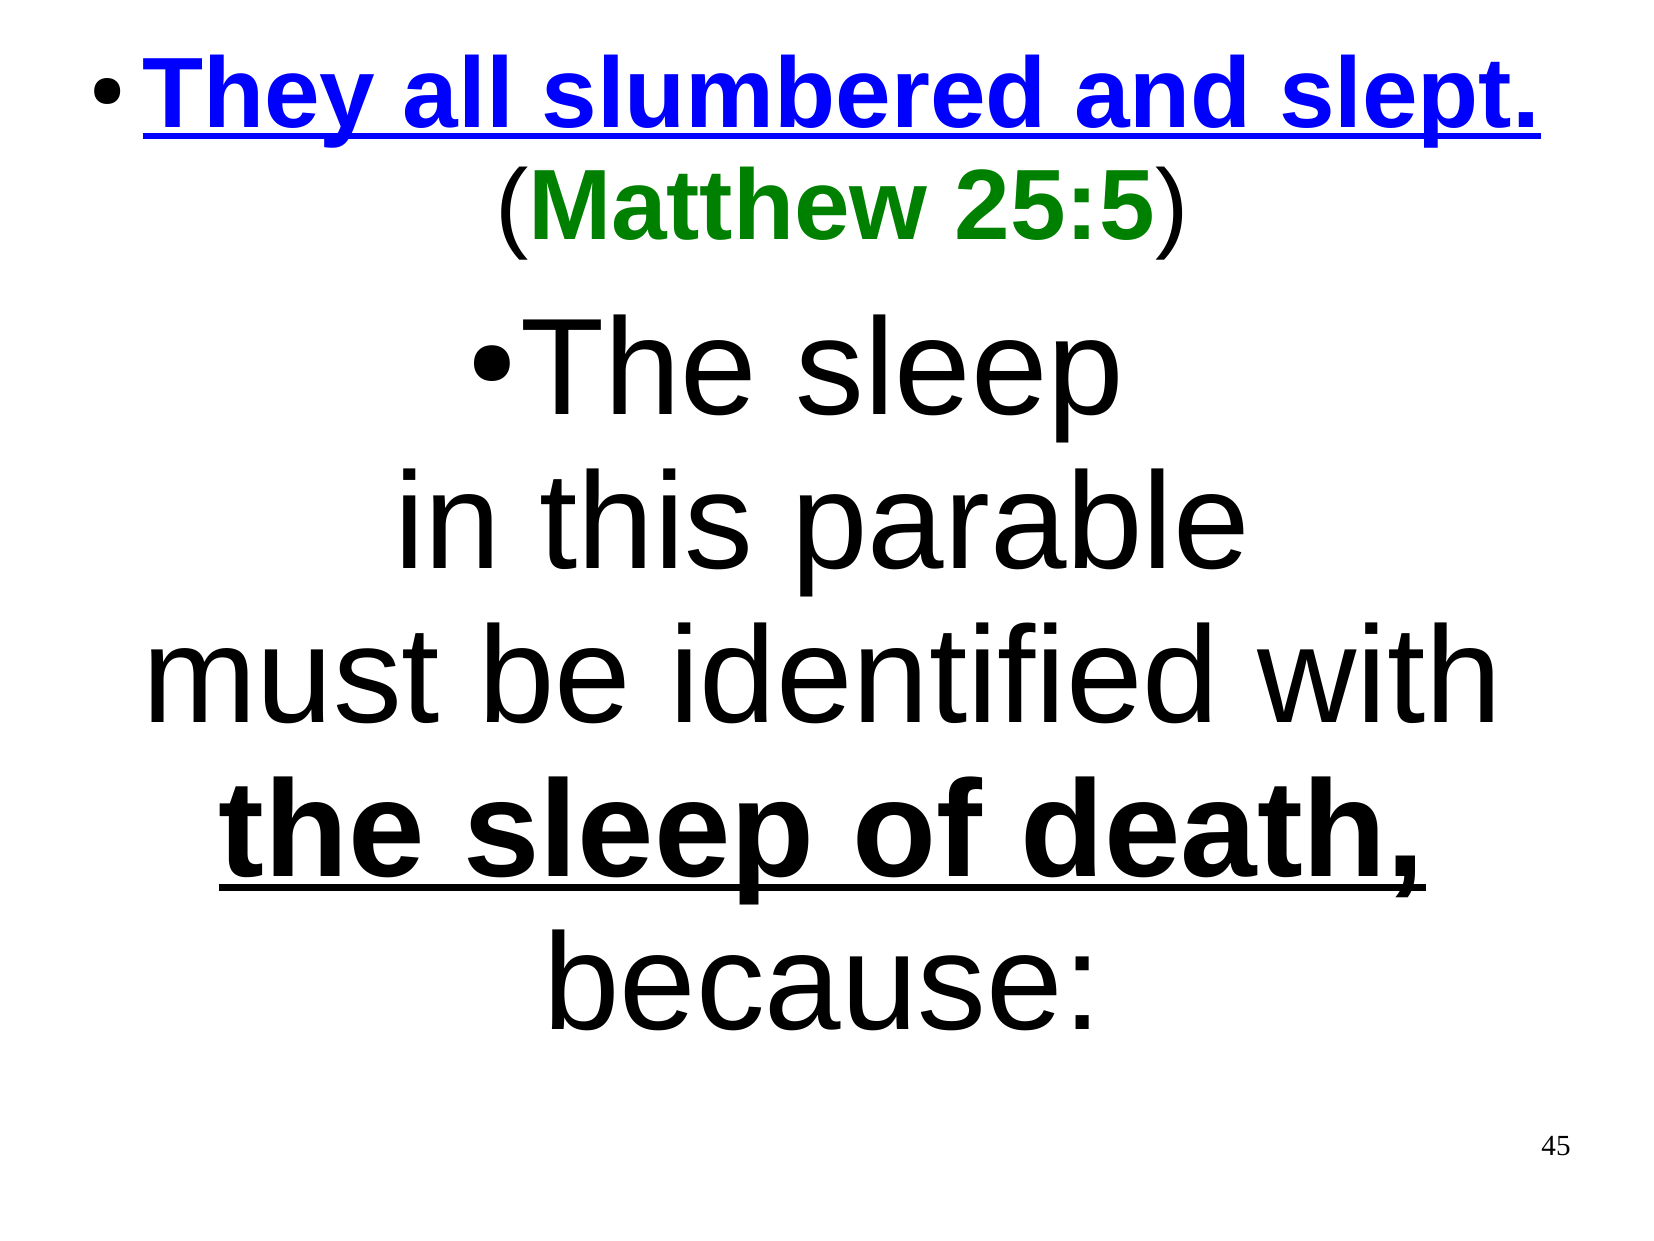

# They all slumbered and slept. (Matthew 25:5)
The sleep
in this parable
must be identified with
the sleep of death,
because:
45